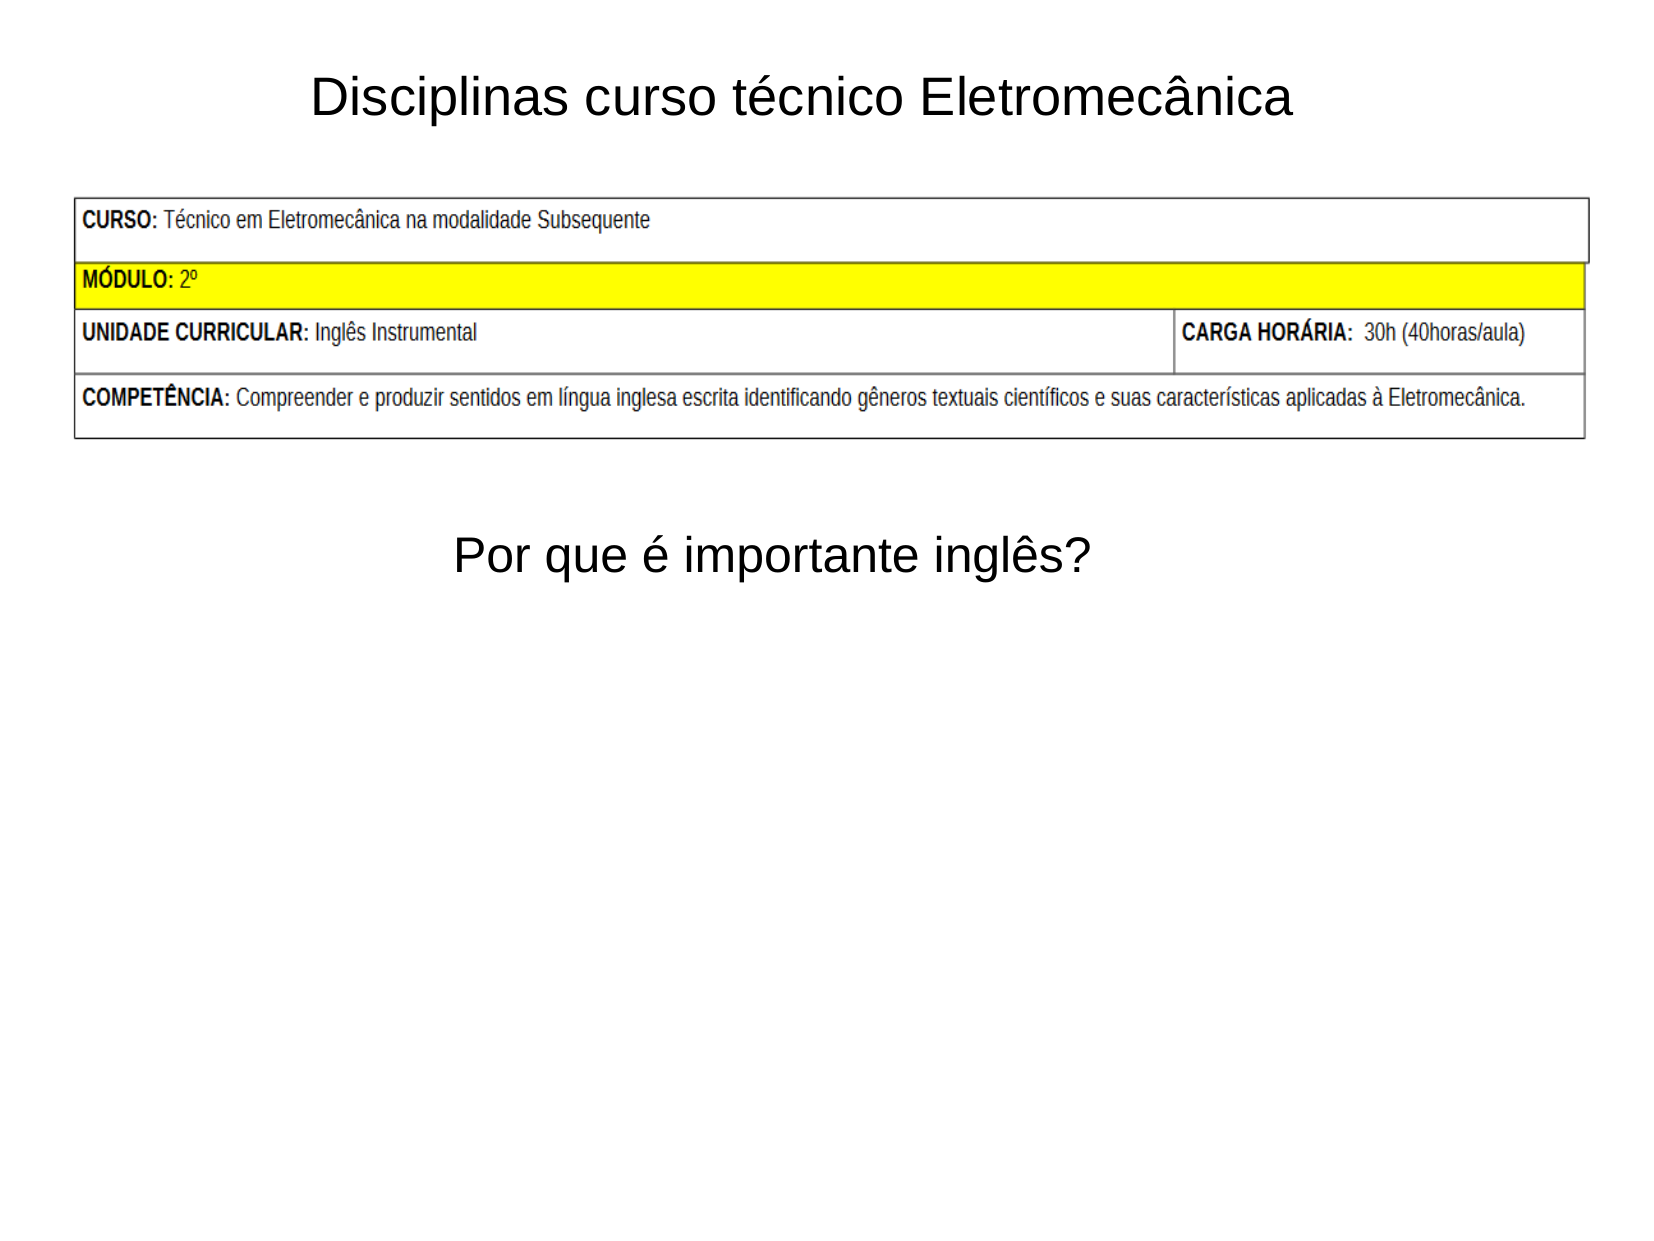

Disciplinas curso técnico Eletromecânica
Por que é importante inglês?